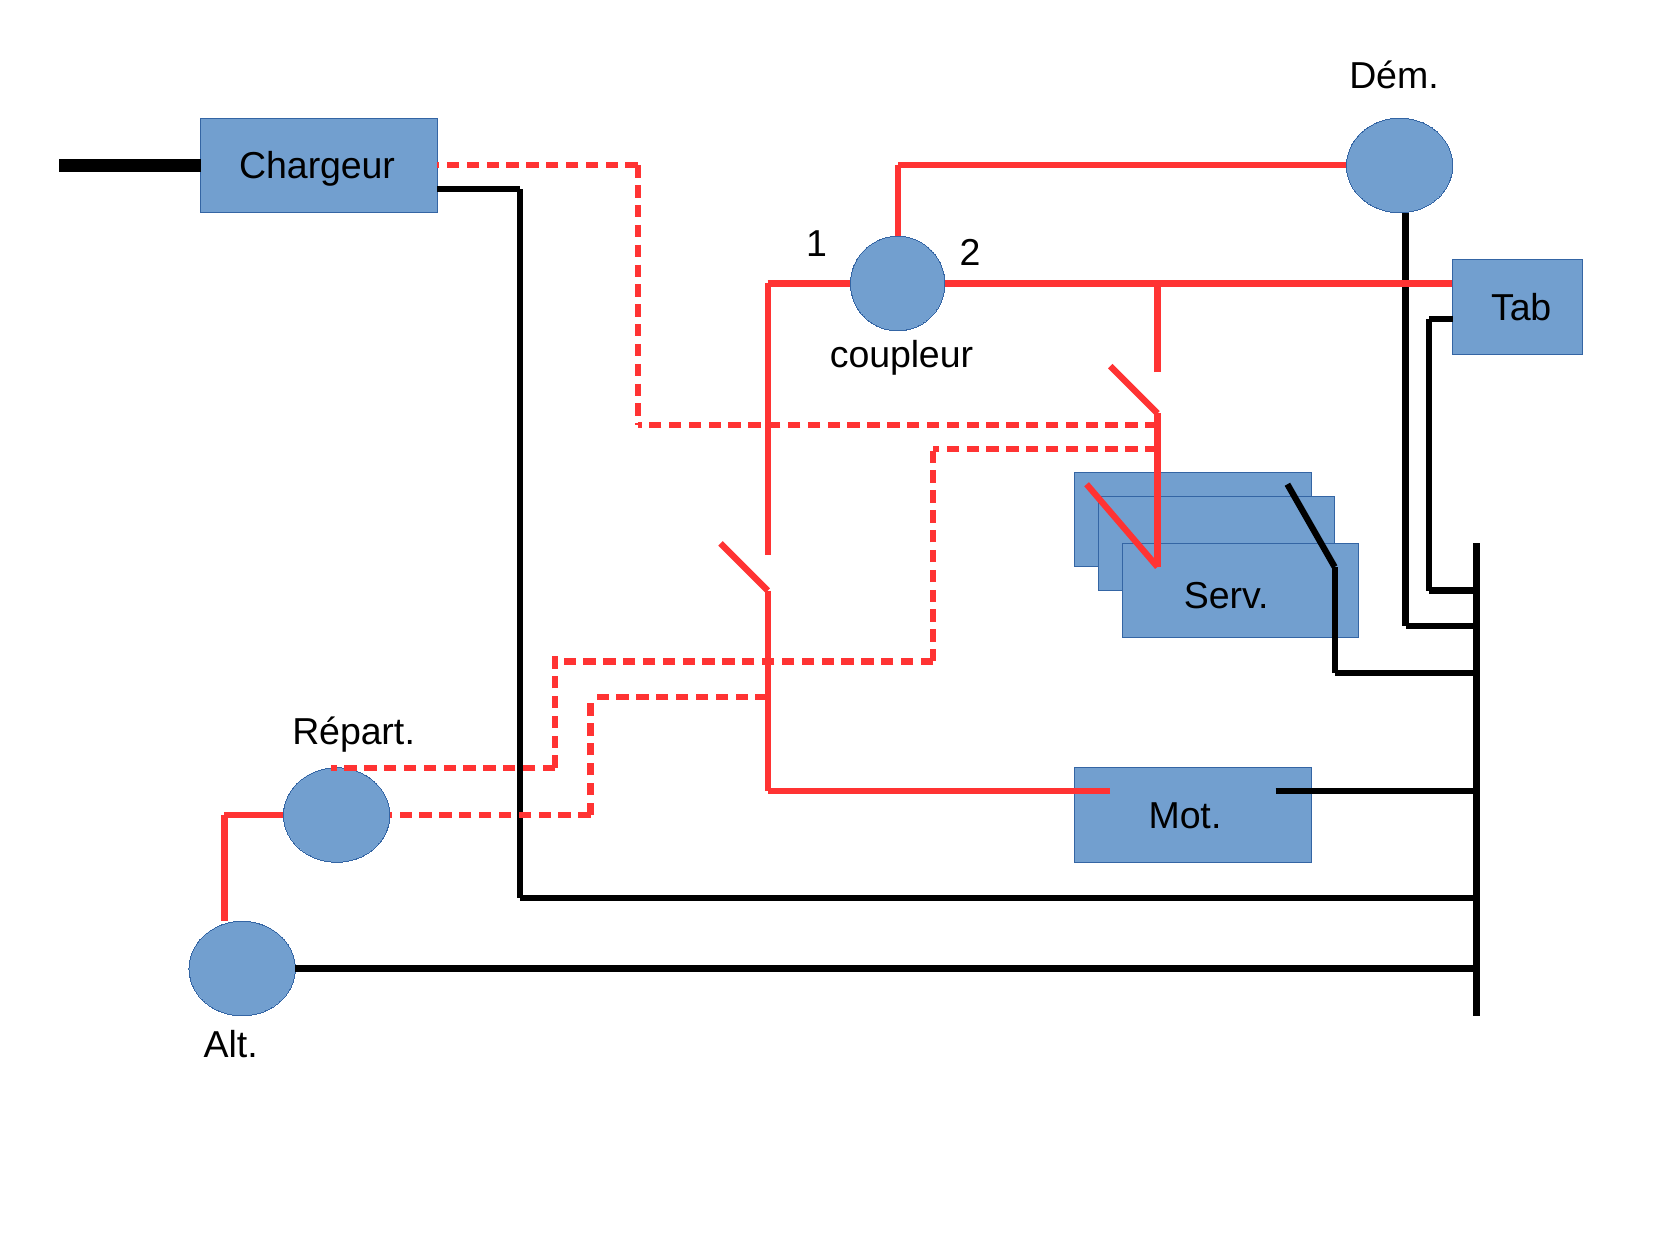

Dém.
Chargeur
1
2
Tab
coupleur
Serv.
Répart.
Mot.
Alt.